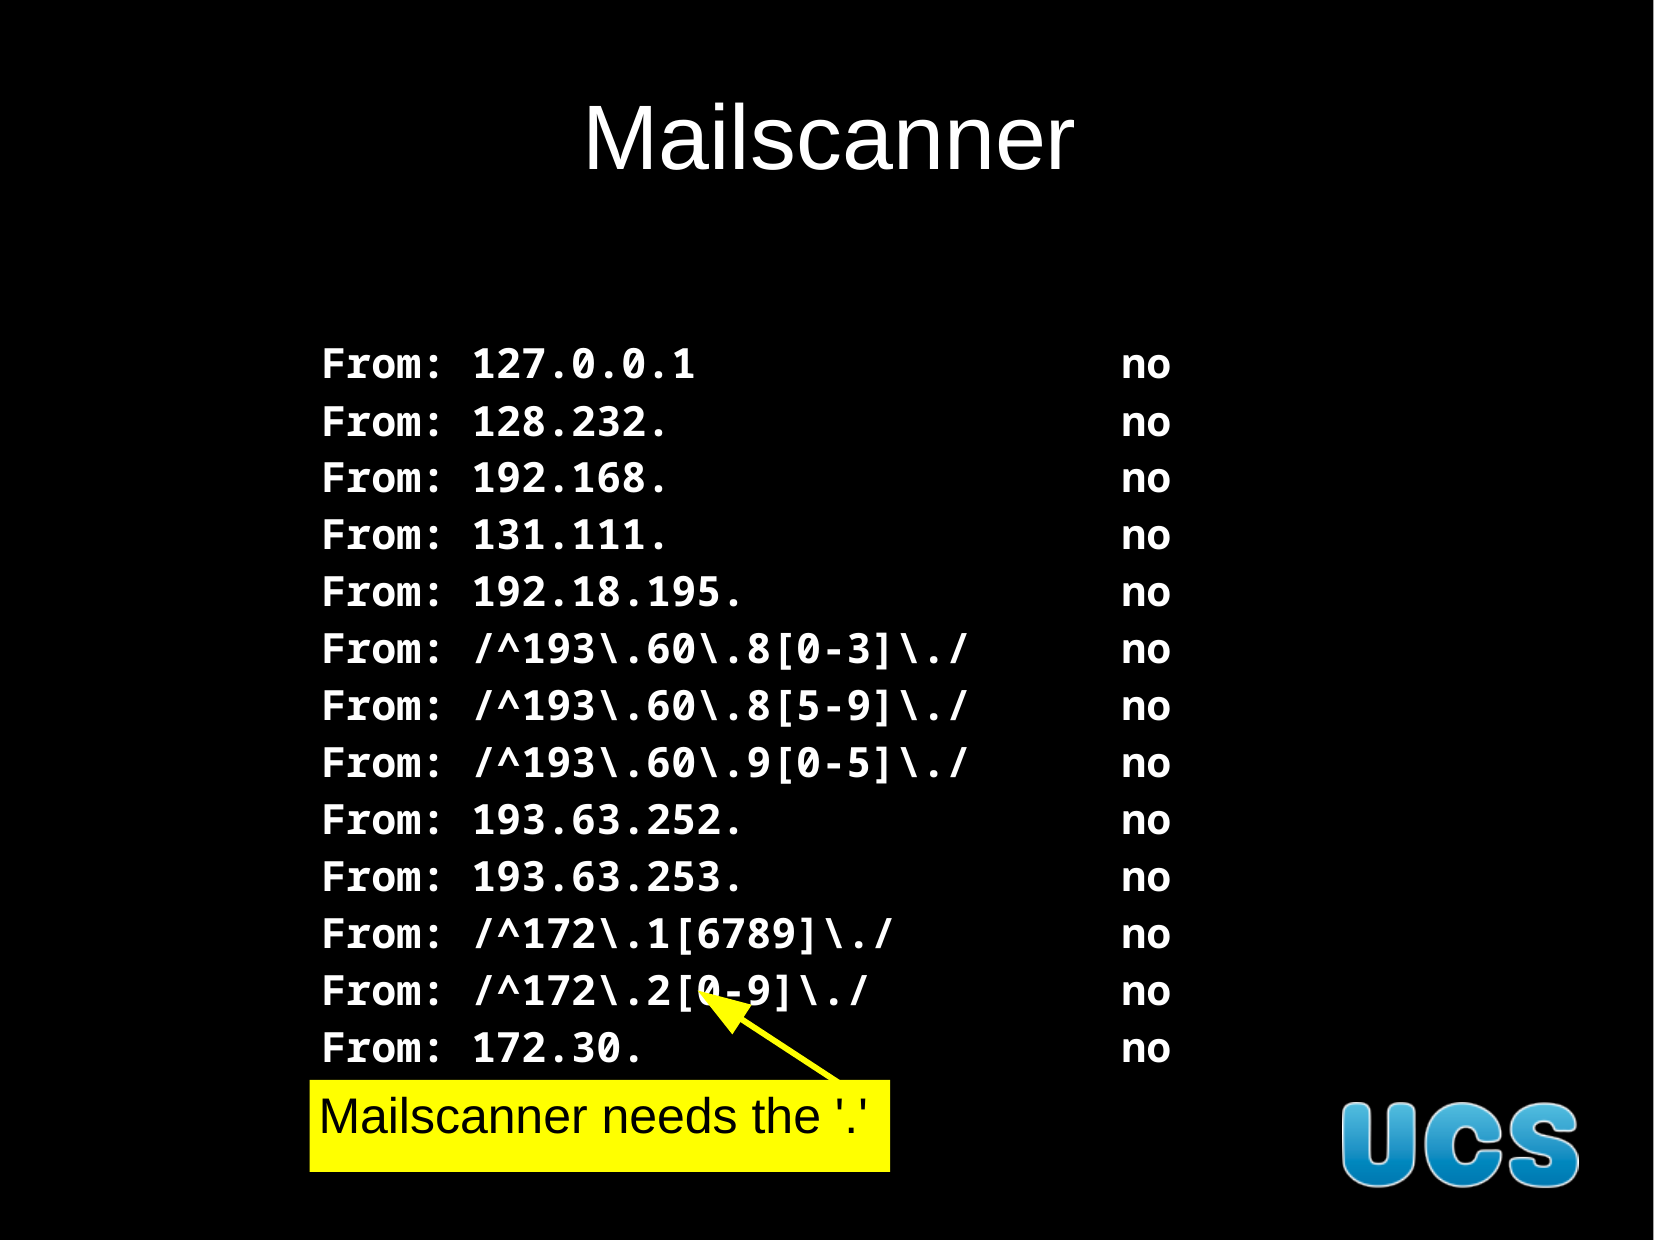

# Mailscanner
From: 127.0.0.1 no
From: 128.232. no
From: 192.168. no
From: 131.111. no
From: 192.18.195. no
From: /^193\.60\.8[0-3]\./ no
From: /^193\.60\.8[5-9]\./ no
From: /^193\.60\.9[0-5]\./ no
From: 193.63.252. no
From: 193.63.253. no
From: /^172\.1[6789]\./ no
From: /^172\.2[0-9]\./ no
From: 172.30. no
Mailscanner needs the '.'